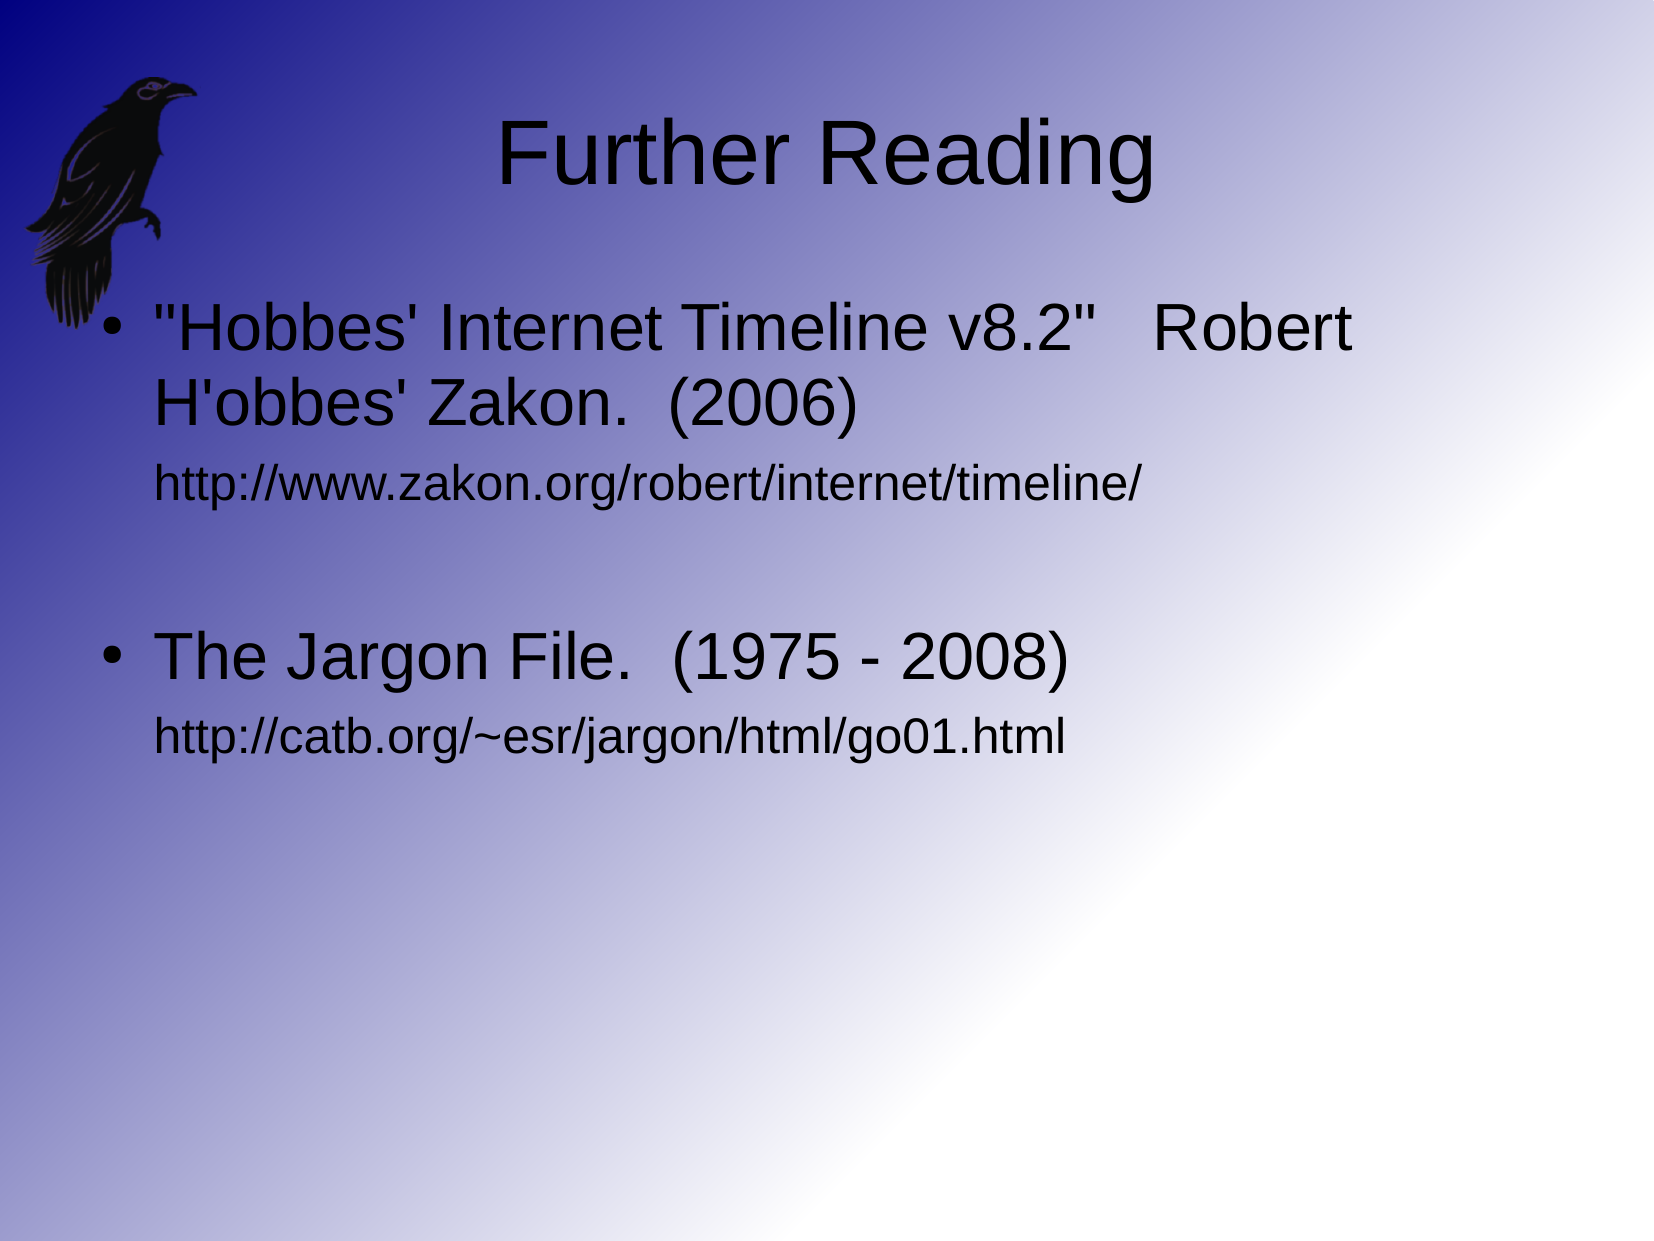

# Further Reading
"Hobbes' Internet Timeline v8.2" Robert H'obbes' Zakon. (2006)
http://www.zakon.org/robert/internet/timeline/
The Jargon File. (1975 - 2008)
http://catb.org/~esr/jargon/html/go01.html